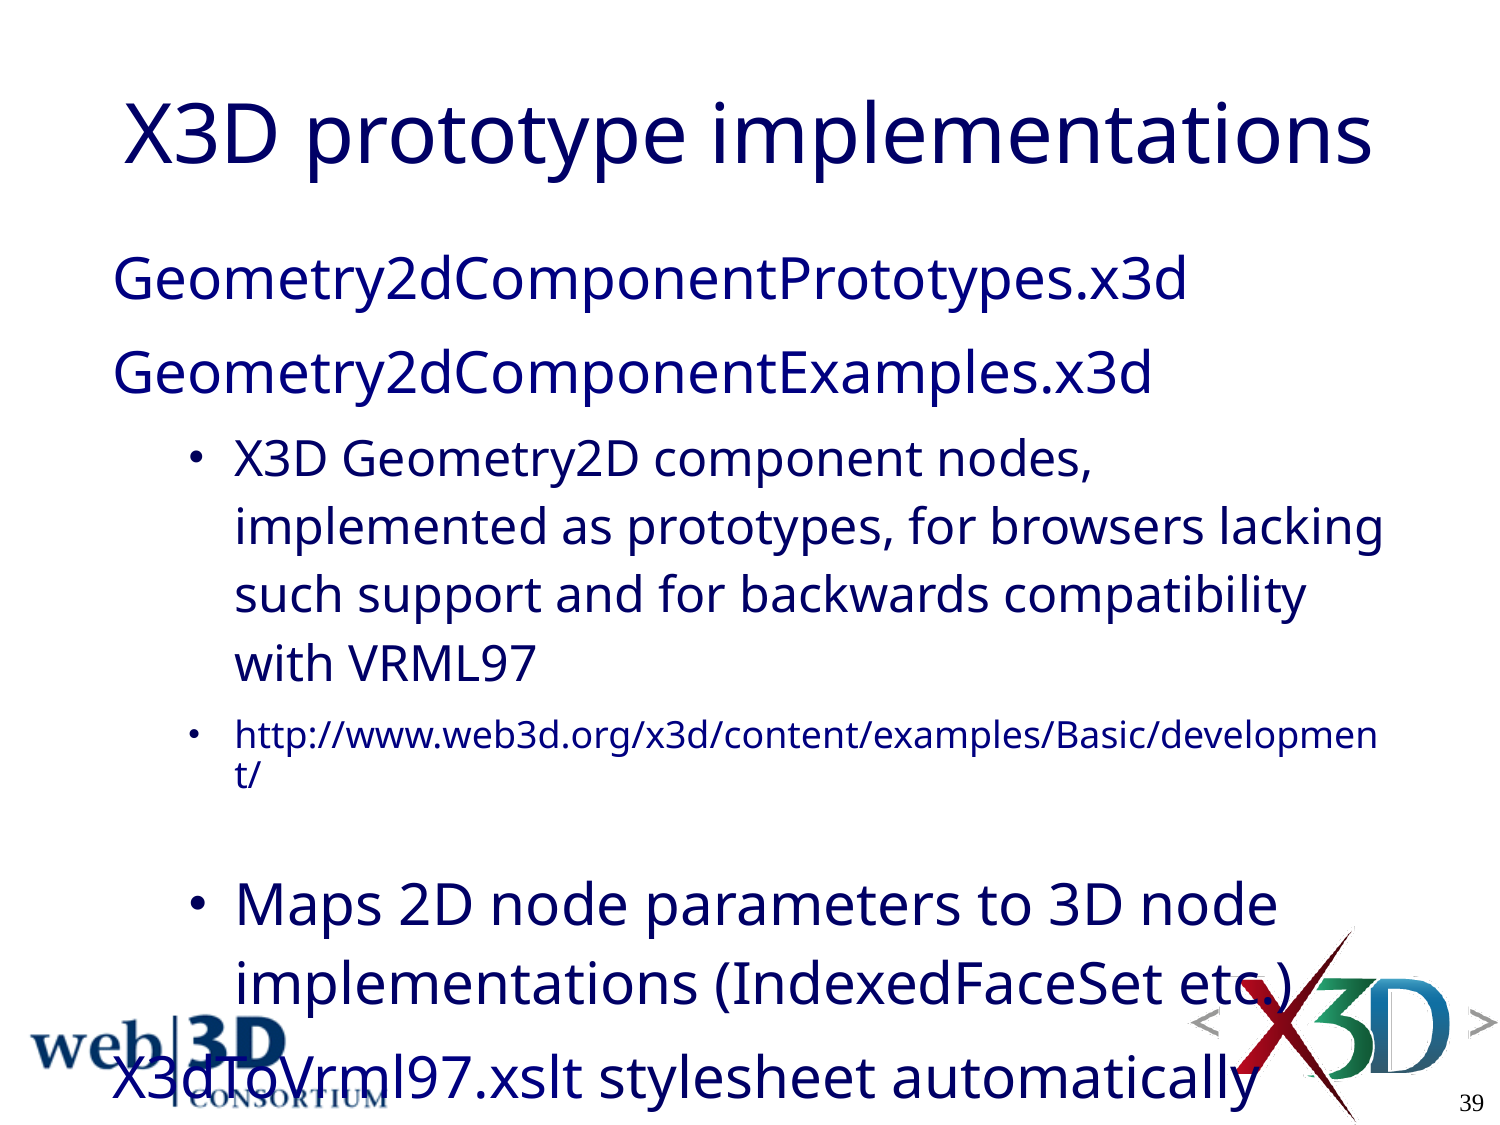

# X3D prototype implementations
Geometry2dComponentPrototypes.x3d
Geometry2dComponentExamples.x3d
X3D Geometry2D component nodes, implemented as prototypes, for browsers lacking such support and for backwards compatibility with VRML97
http://www.web3d.org/x3d/content/examples/Basic/development/
Maps 2D node parameters to 3D node implementations (IndexedFaceSet etc.)
X3dToVrml97.xslt stylesheet automatically inserts external prototype declarations for each of the Geometry2D nodes, as appropriate